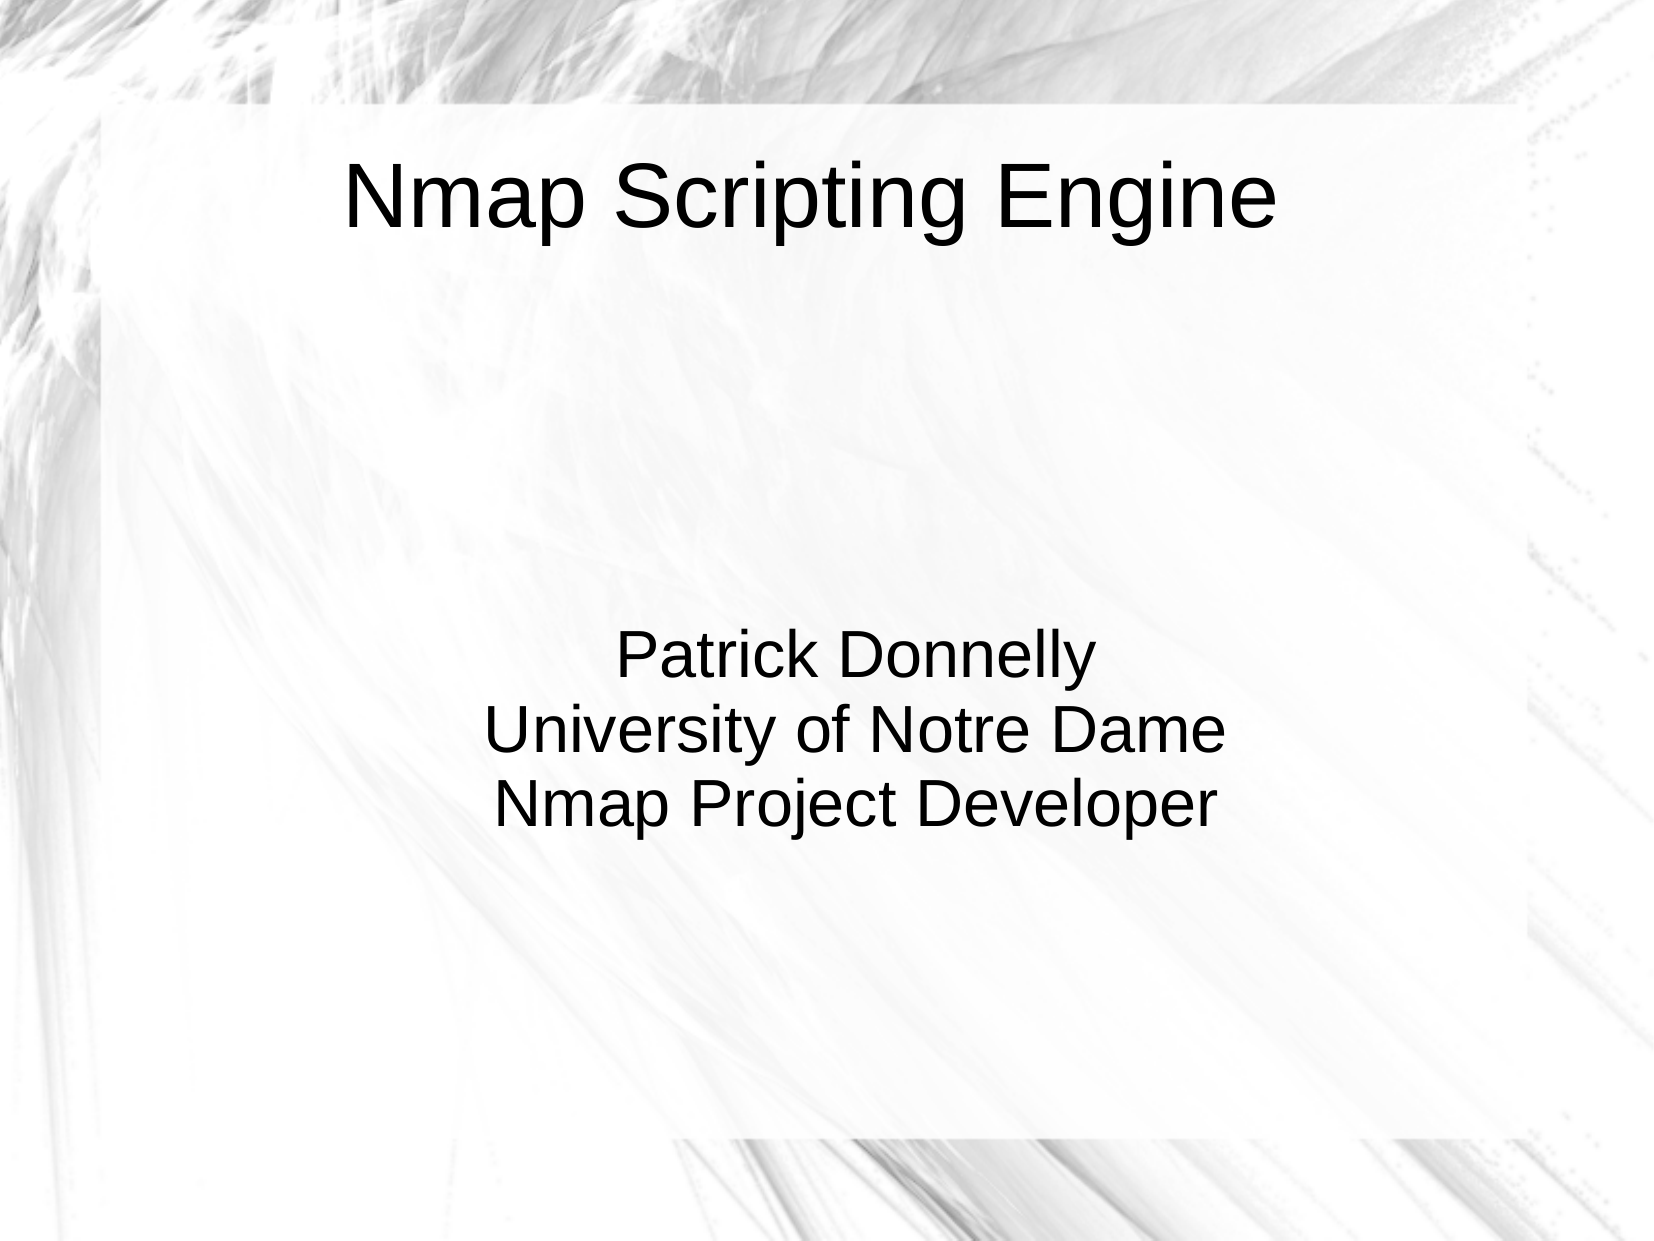

# Nmap Scripting Engine
Patrick Donnelly
University of Notre Dame
Nmap Project Developer